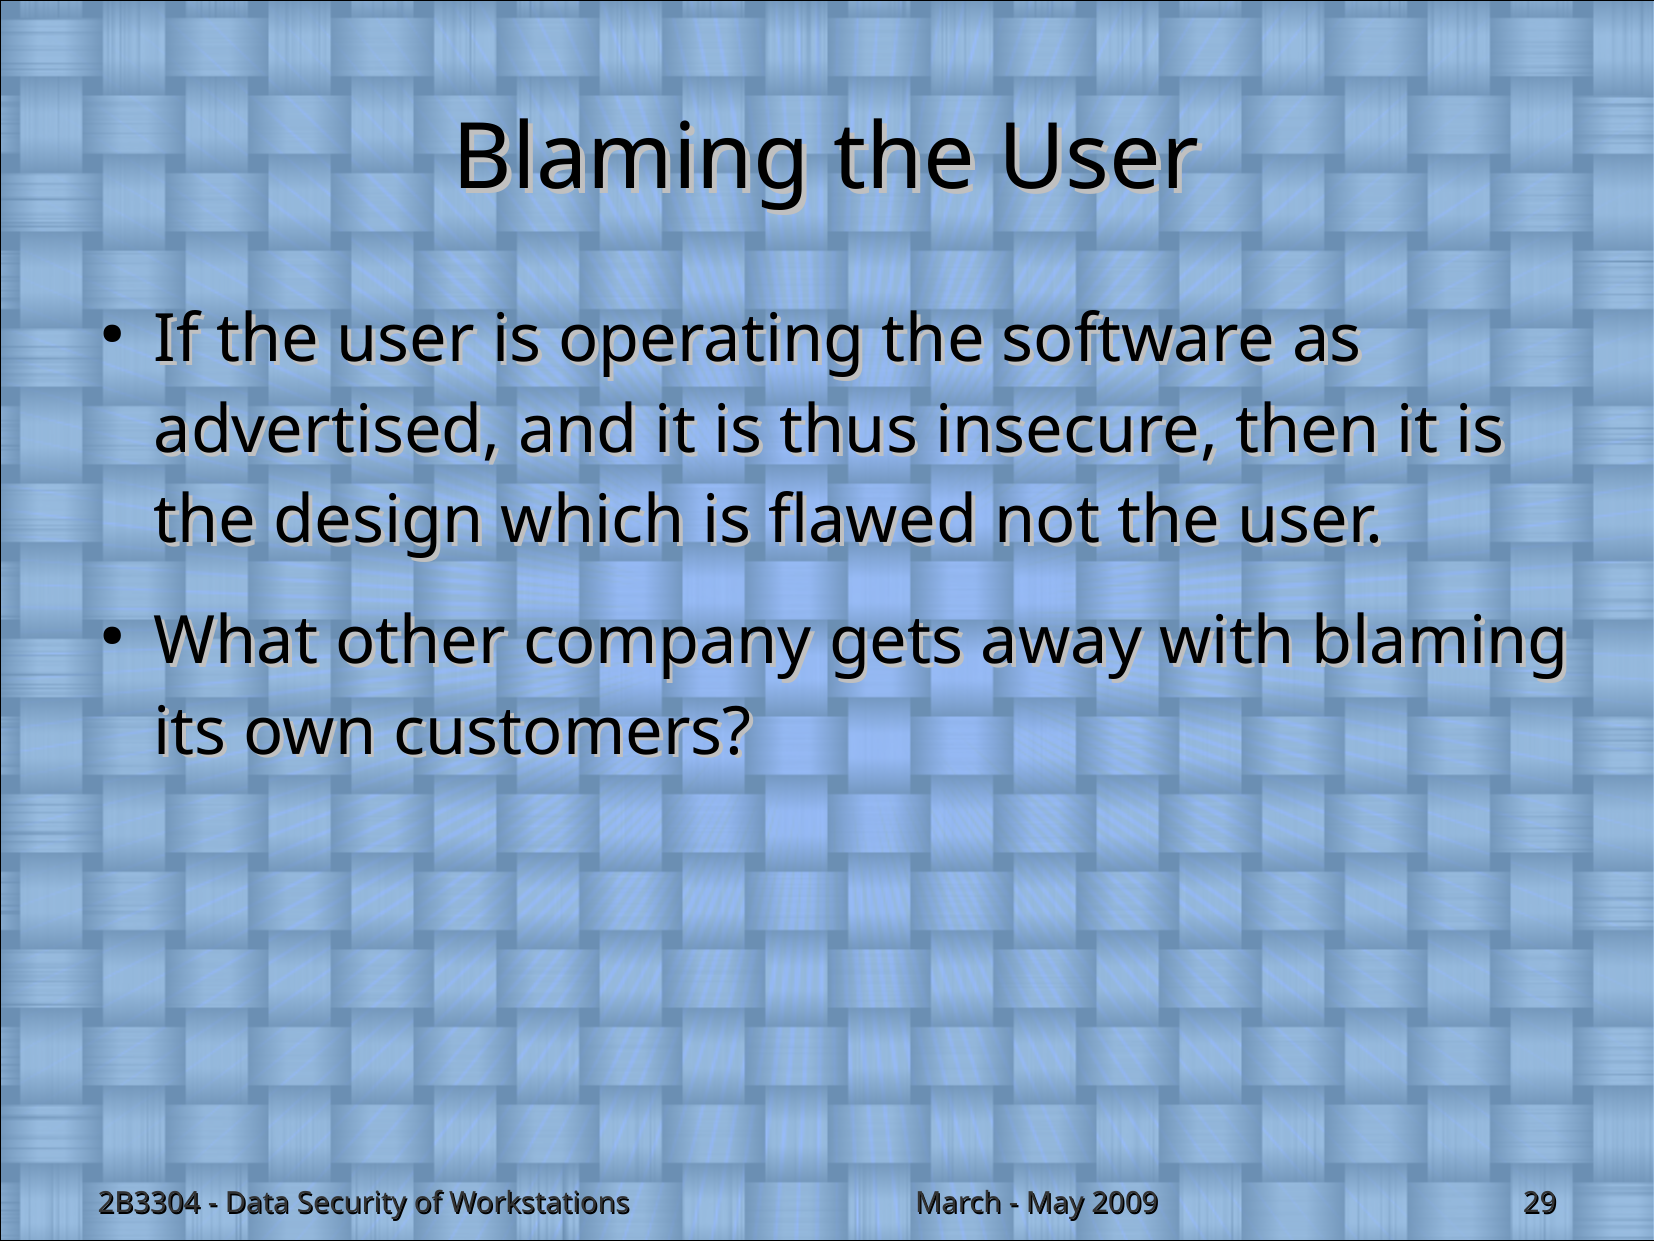

# Blaming the User
If the user is operating the software as advertised, and it is thus insecure, then it is the design which is flawed not the user.
What other company gets away with blaming its own customers?